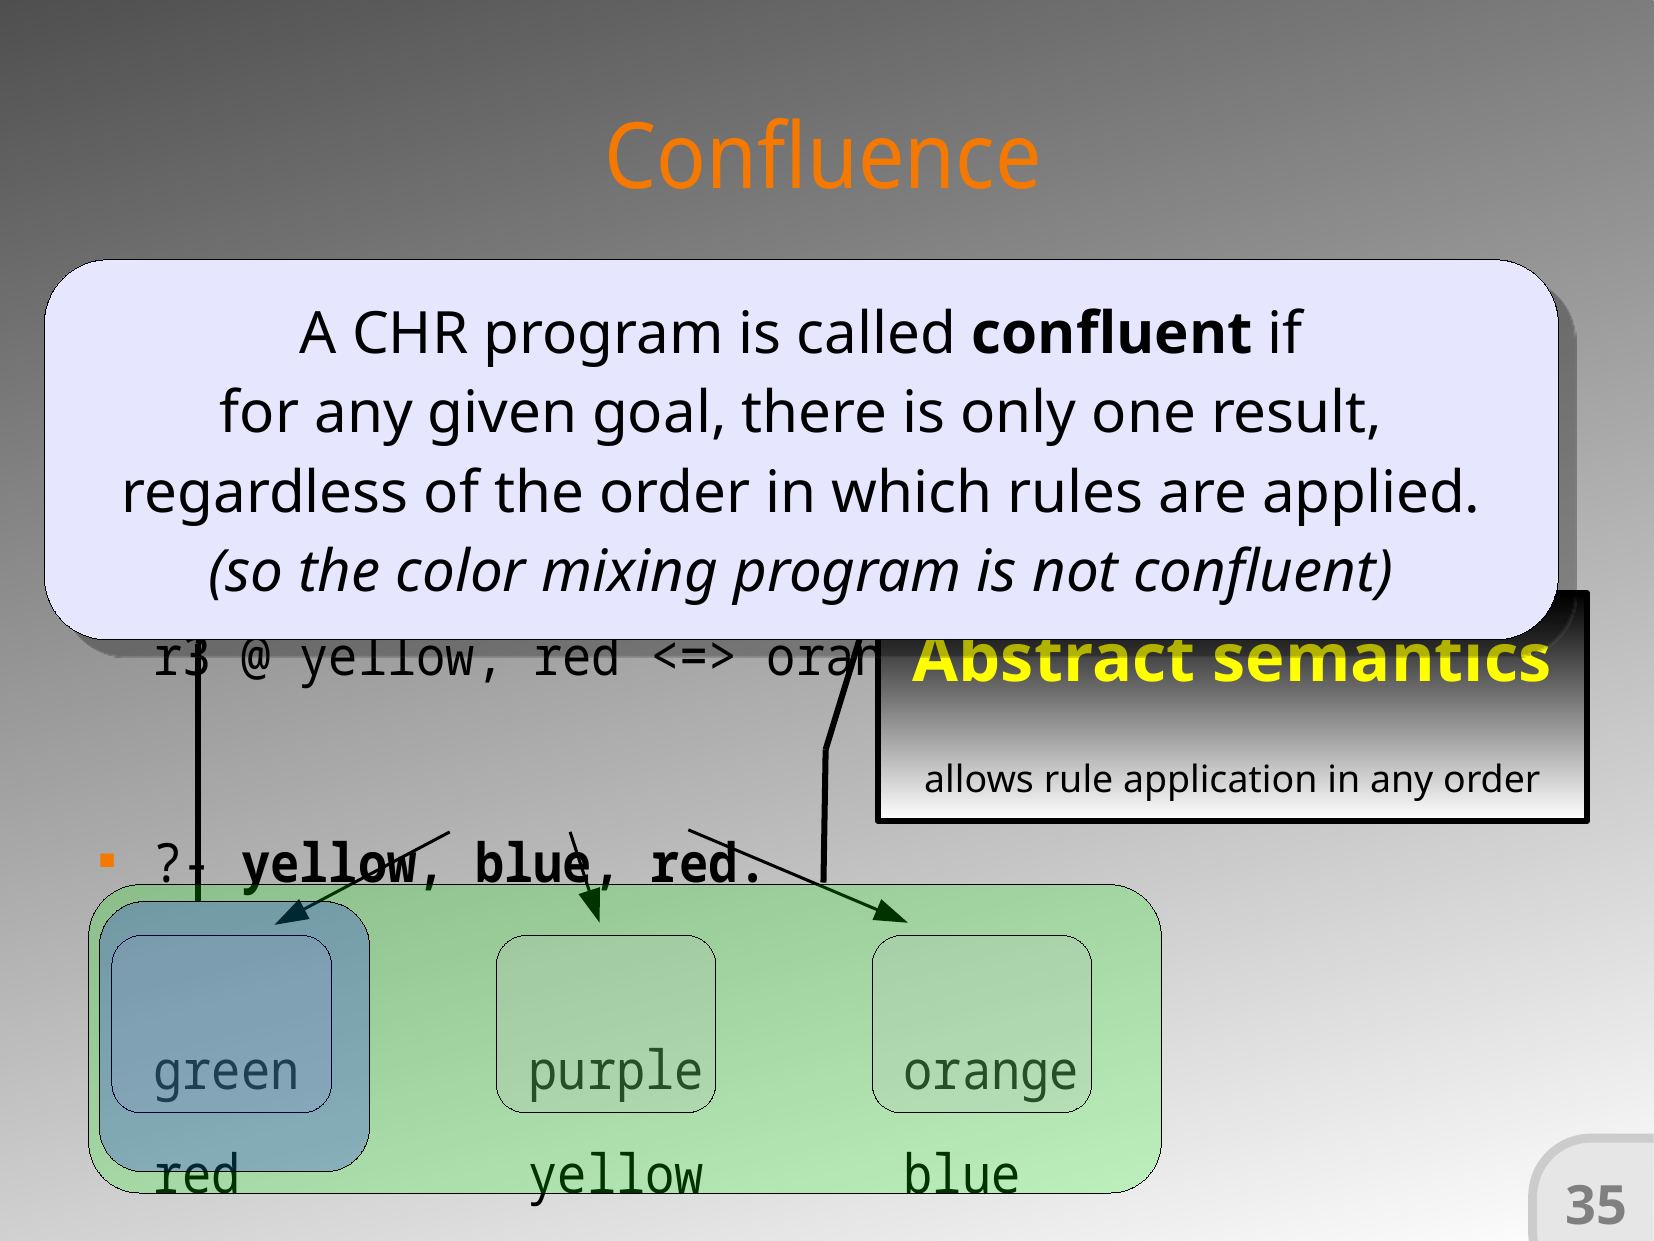

# Confluence
A CHR program is called confluent if
for any given goal, there is only one result,
regardless of the order in which rules are applied.
(so the color mixing program is not confluent)
Refined semantics
Execution from left to right and from top to bottom (cf. Prolog)
Simple example: color mixing in CHR
r1 @ red, blue <=> purple.
r2 @ blue, yellow <=> green.
r3 @ yellow, red <=> orange.
?- yellow, blue, red.
green				purple			orange
red				yellow			blue
result 1				result 2				result 3
Abstract semantics
allows rule application in any order
35